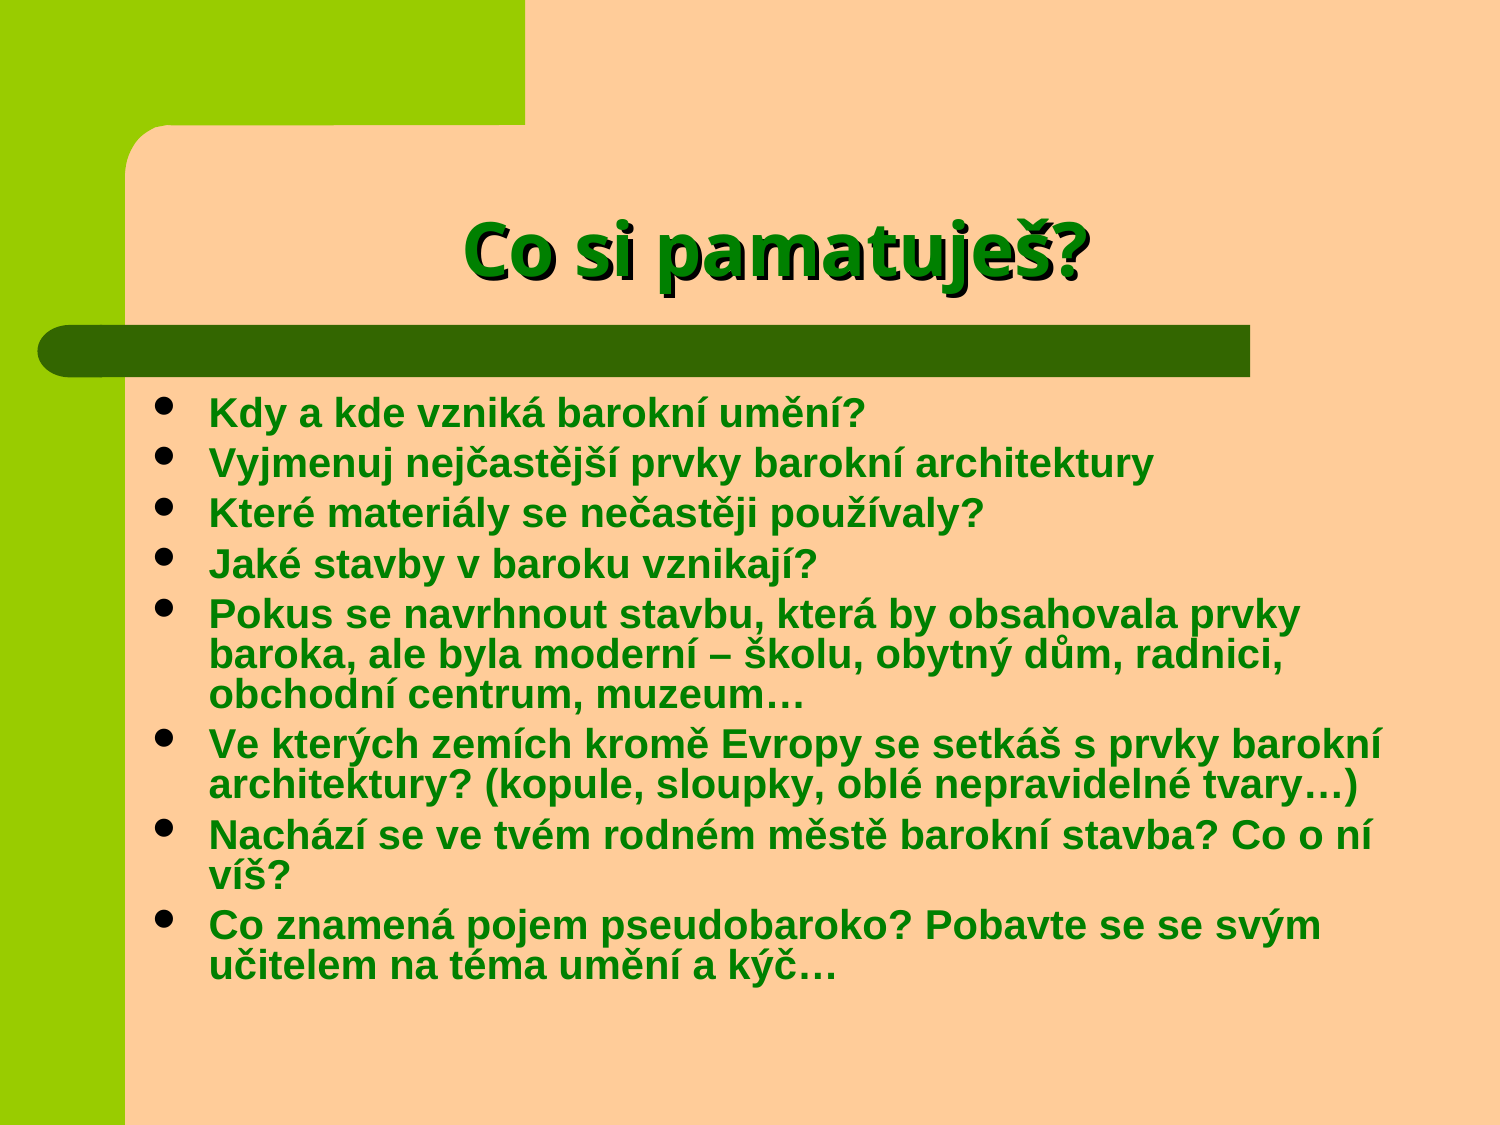

# Co si pamatuješ?
Kdy a kde vzniká barokní umění?
Vyjmenuj nejčastější prvky barokní architektury
Které materiály se nečastěji používaly?
Jaké stavby v baroku vznikají?
Pokus se navrhnout stavbu, která by obsahovala prvky baroka, ale byla moderní – školu, obytný dům, radnici, obchodní centrum, muzeum…
Ve kterých zemích kromě Evropy se setkáš s prvky barokní architektury? (kopule, sloupky, oblé nepravidelné tvary…)
Nachází se ve tvém rodném městě barokní stavba? Co o ní víš?
Co znamená pojem pseudobaroko? Pobavte se se svým učitelem na téma umění a kýč…